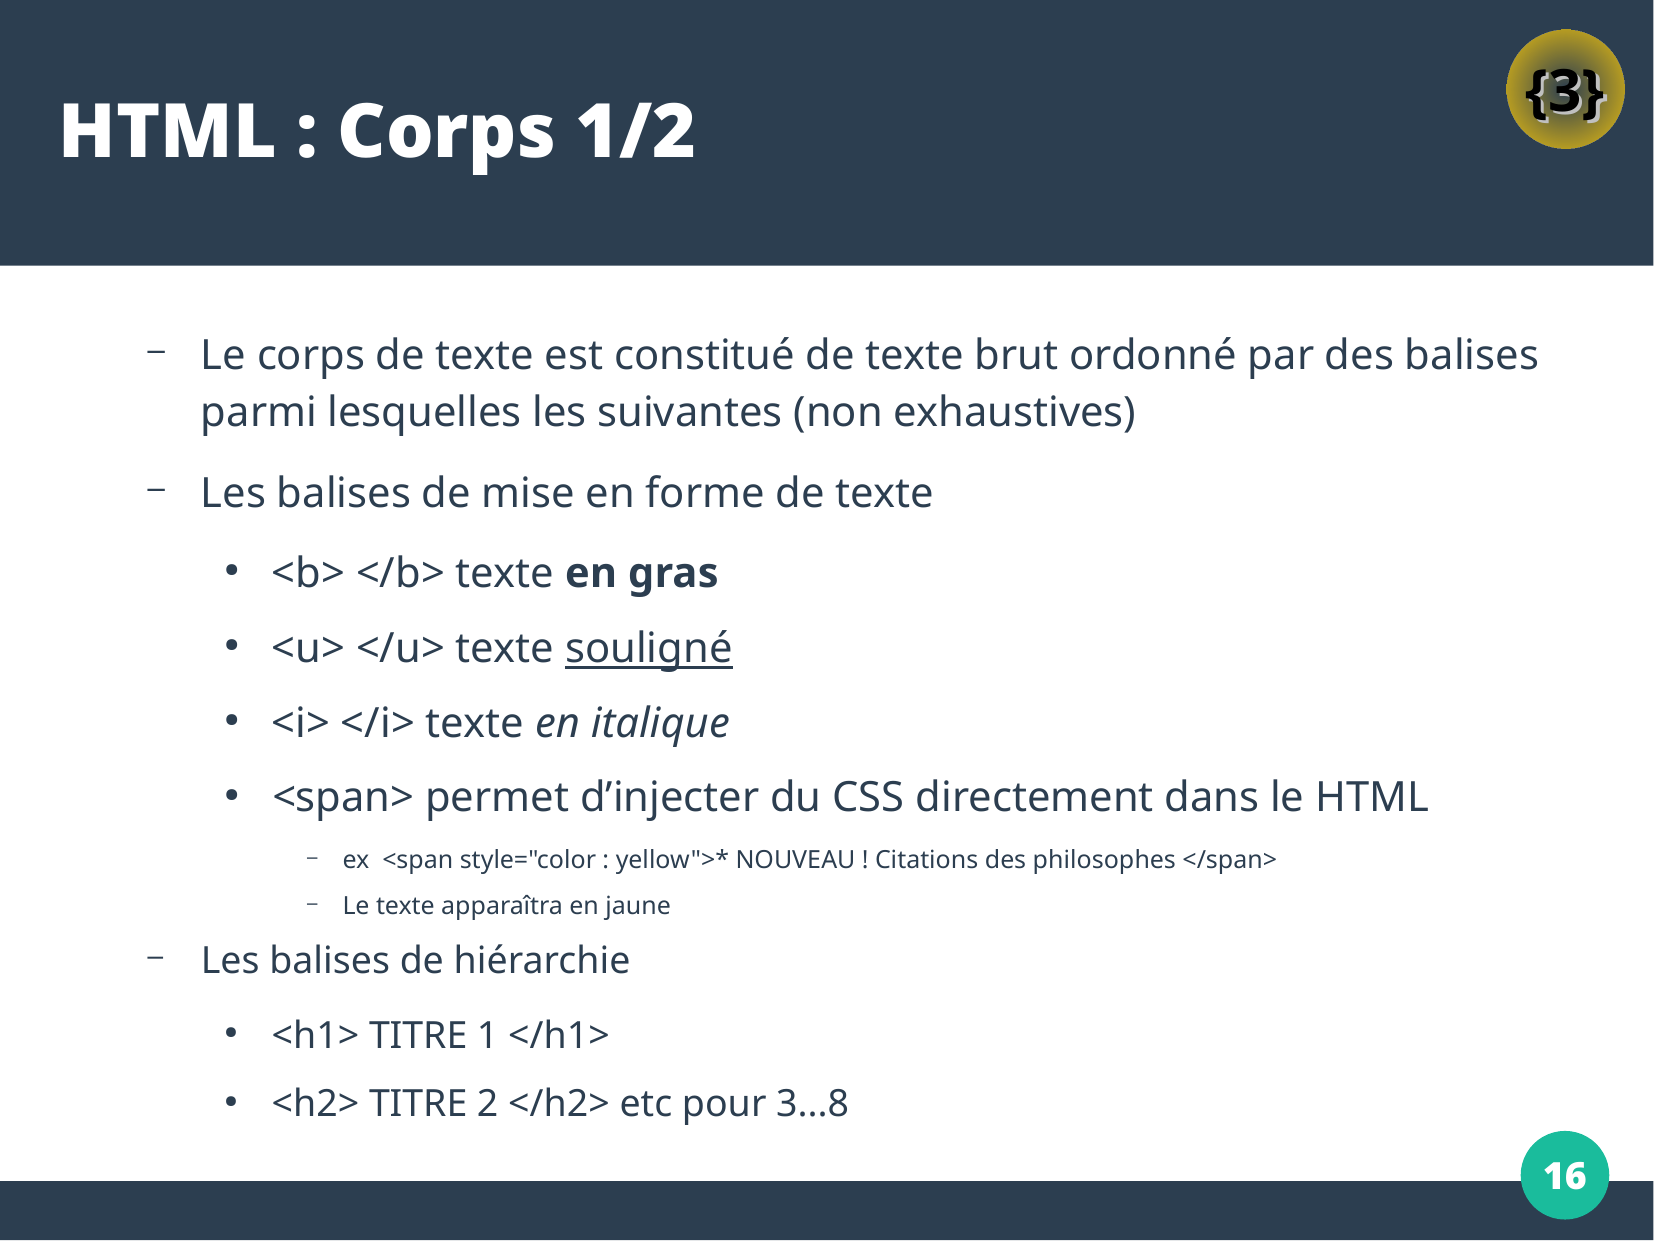

{3}
# HTML : Corps 1/2
Le corps de texte est constitué de texte brut ordonné par des balises parmi lesquelles les suivantes (non exhaustives)
Les balises de mise en forme de texte
<b> </b> texte en gras
<u> </u> texte souligné
<i> </i> texte en italique
<span> permet d’injecter du CSS directement dans le HTML
ex <span style="color : yellow">* NOUVEAU ! Citations des philosophes </span>
Le texte apparaîtra en jaune
Les balises de hiérarchie
<h1> TITRE 1 </h1>
<h2> TITRE 2 </h2> etc pour 3...8
16